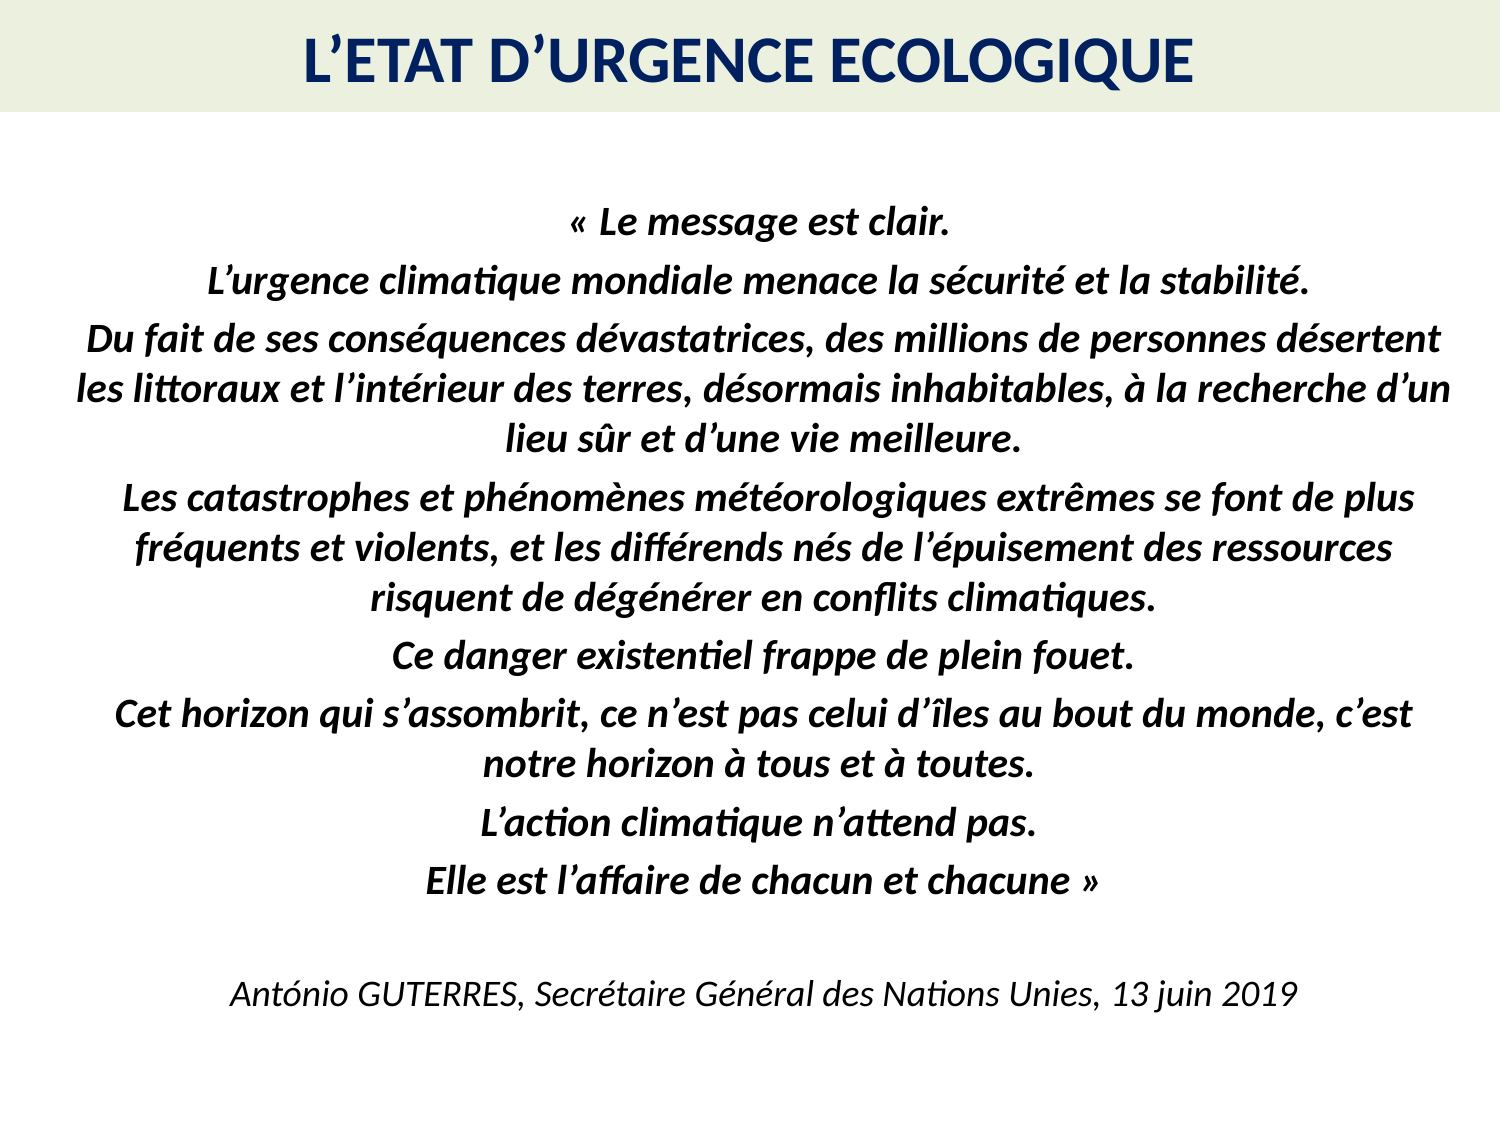

# L’ETAT D’URGENCE ECOLOGIQUE
« Le message est clair.
L’urgence climatique mondiale menace la sécurité et la stabilité.
Du fait de ses conséquences dévastatrices, des millions de personnes désertent les littoraux et l’intérieur des terres, désormais inhabitables, à la recherche d’un lieu sûr et d’une vie meilleure.
 Les catastrophes et phénomènes météorologiques extrêmes se font de plus fréquents et violents, et les différends nés de l’épuisement des ressources risquent de dégénérer en conflits climatiques.
Ce danger existentiel frappe de plein fouet.
Cet horizon qui s’assombrit, ce n’est pas celui d’îles au bout du monde, c’est notre horizon à tous et à toutes.
L’action climatique n’attend pas.
Elle est l’affaire de chacun et chacune »
António GUTERRES, Secrétaire Général des Nations Unies, 13 juin 2019